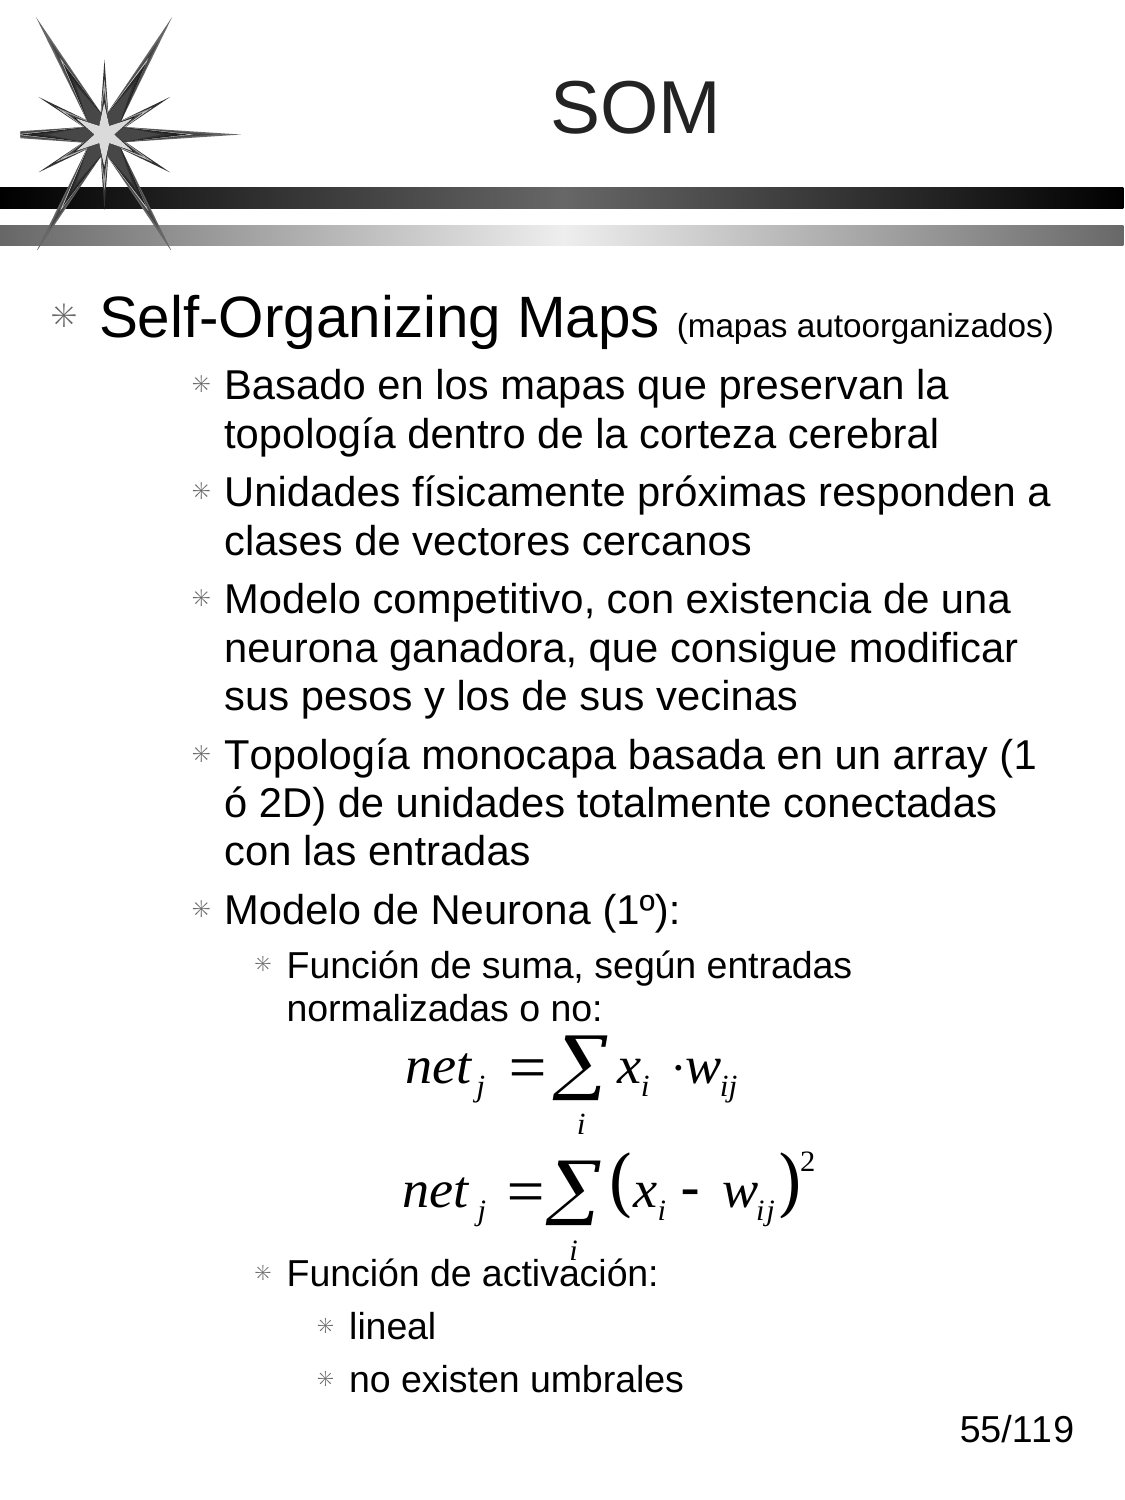

# SOM
Self-Organizing Maps (mapas autoorganizados)
Basado en los mapas que preservan la topología dentro de la corteza cerebral
Unidades físicamente próximas responden a clases de vectores cercanos
Modelo competitivo, con existencia de una neurona ganadora, que consigue modificar sus pesos y los de sus vecinas
Topología monocapa basada en un array (1 ó 2D) de unidades totalmente conectadas con las entradas
Modelo de Neurona (1º):
Función de suma, según entradas normalizadas o no:
Función de activación:
lineal
no existen umbrales